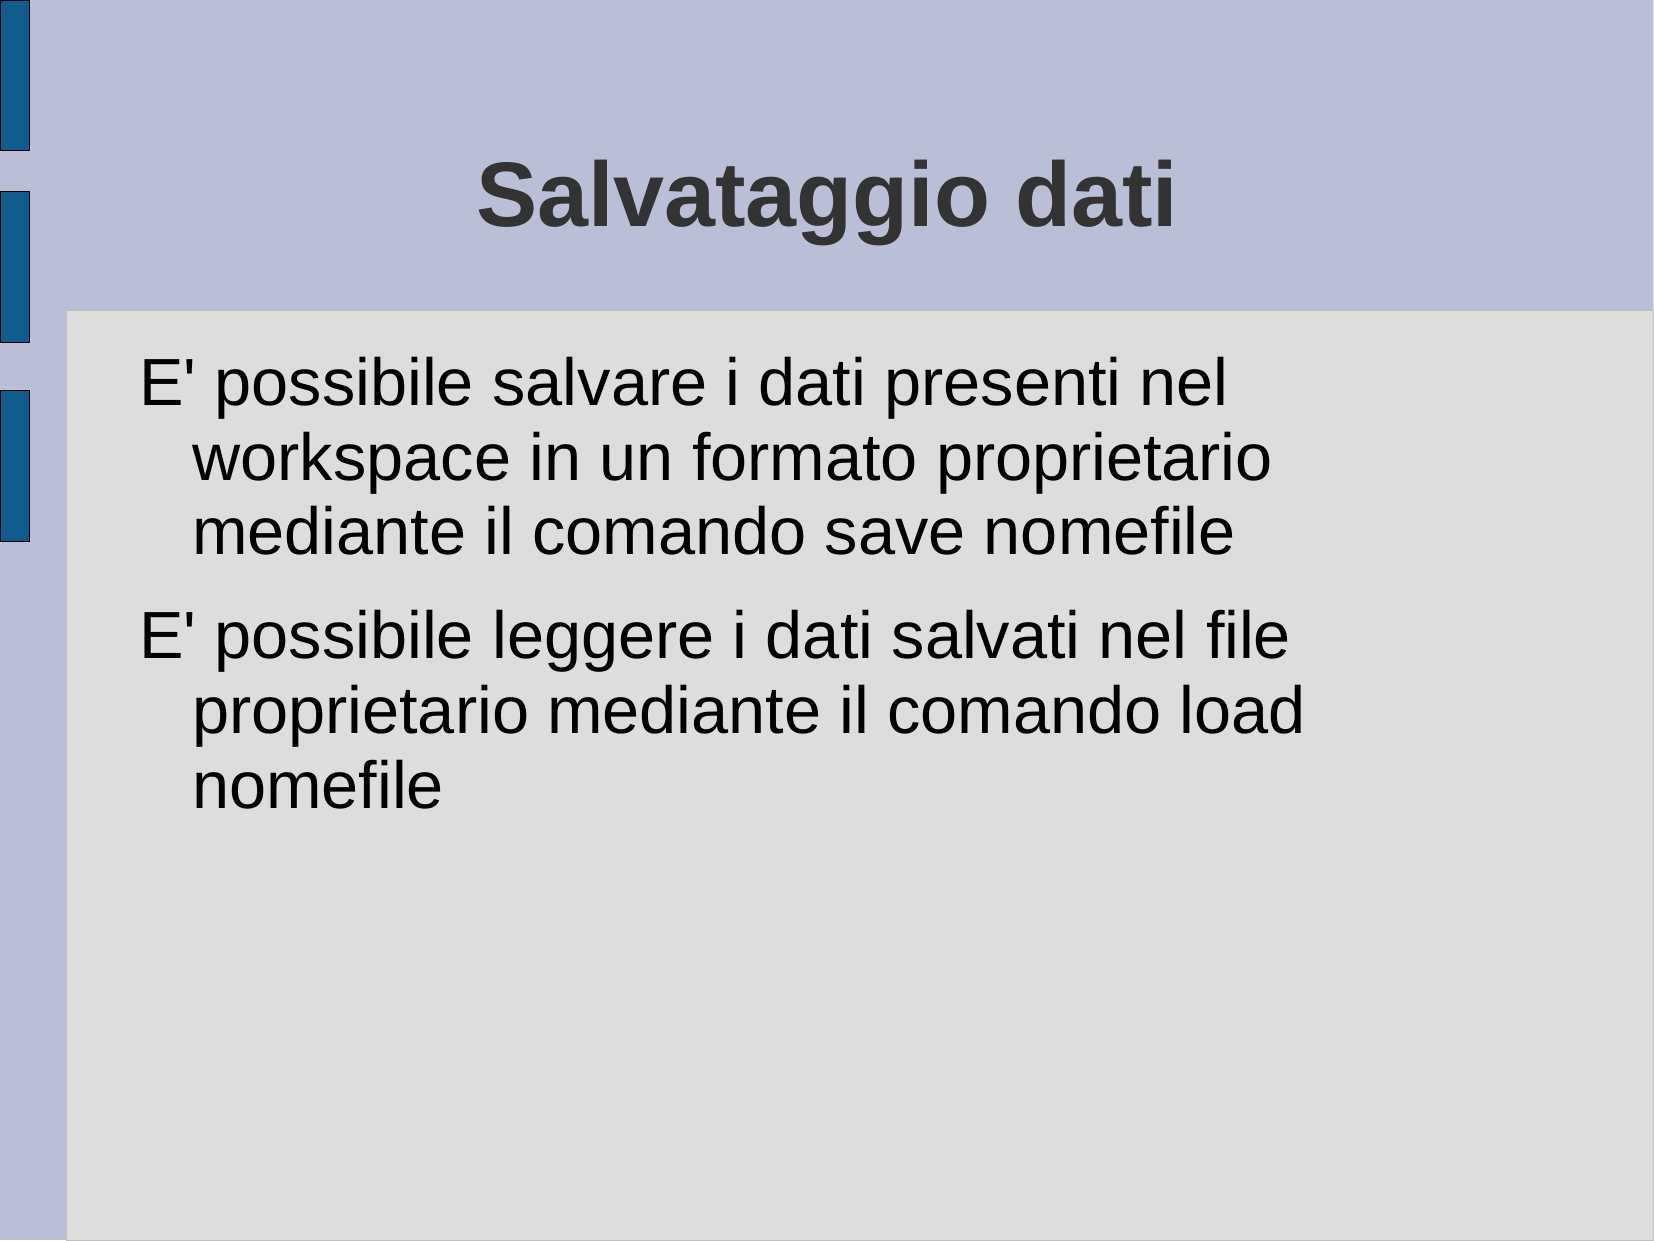

# Salvataggio dati
E' possibile salvare i dati presenti nel workspace in un formato proprietario mediante il comando save nomefile
E' possibile leggere i dati salvati nel file proprietario mediante il comando load nomefile